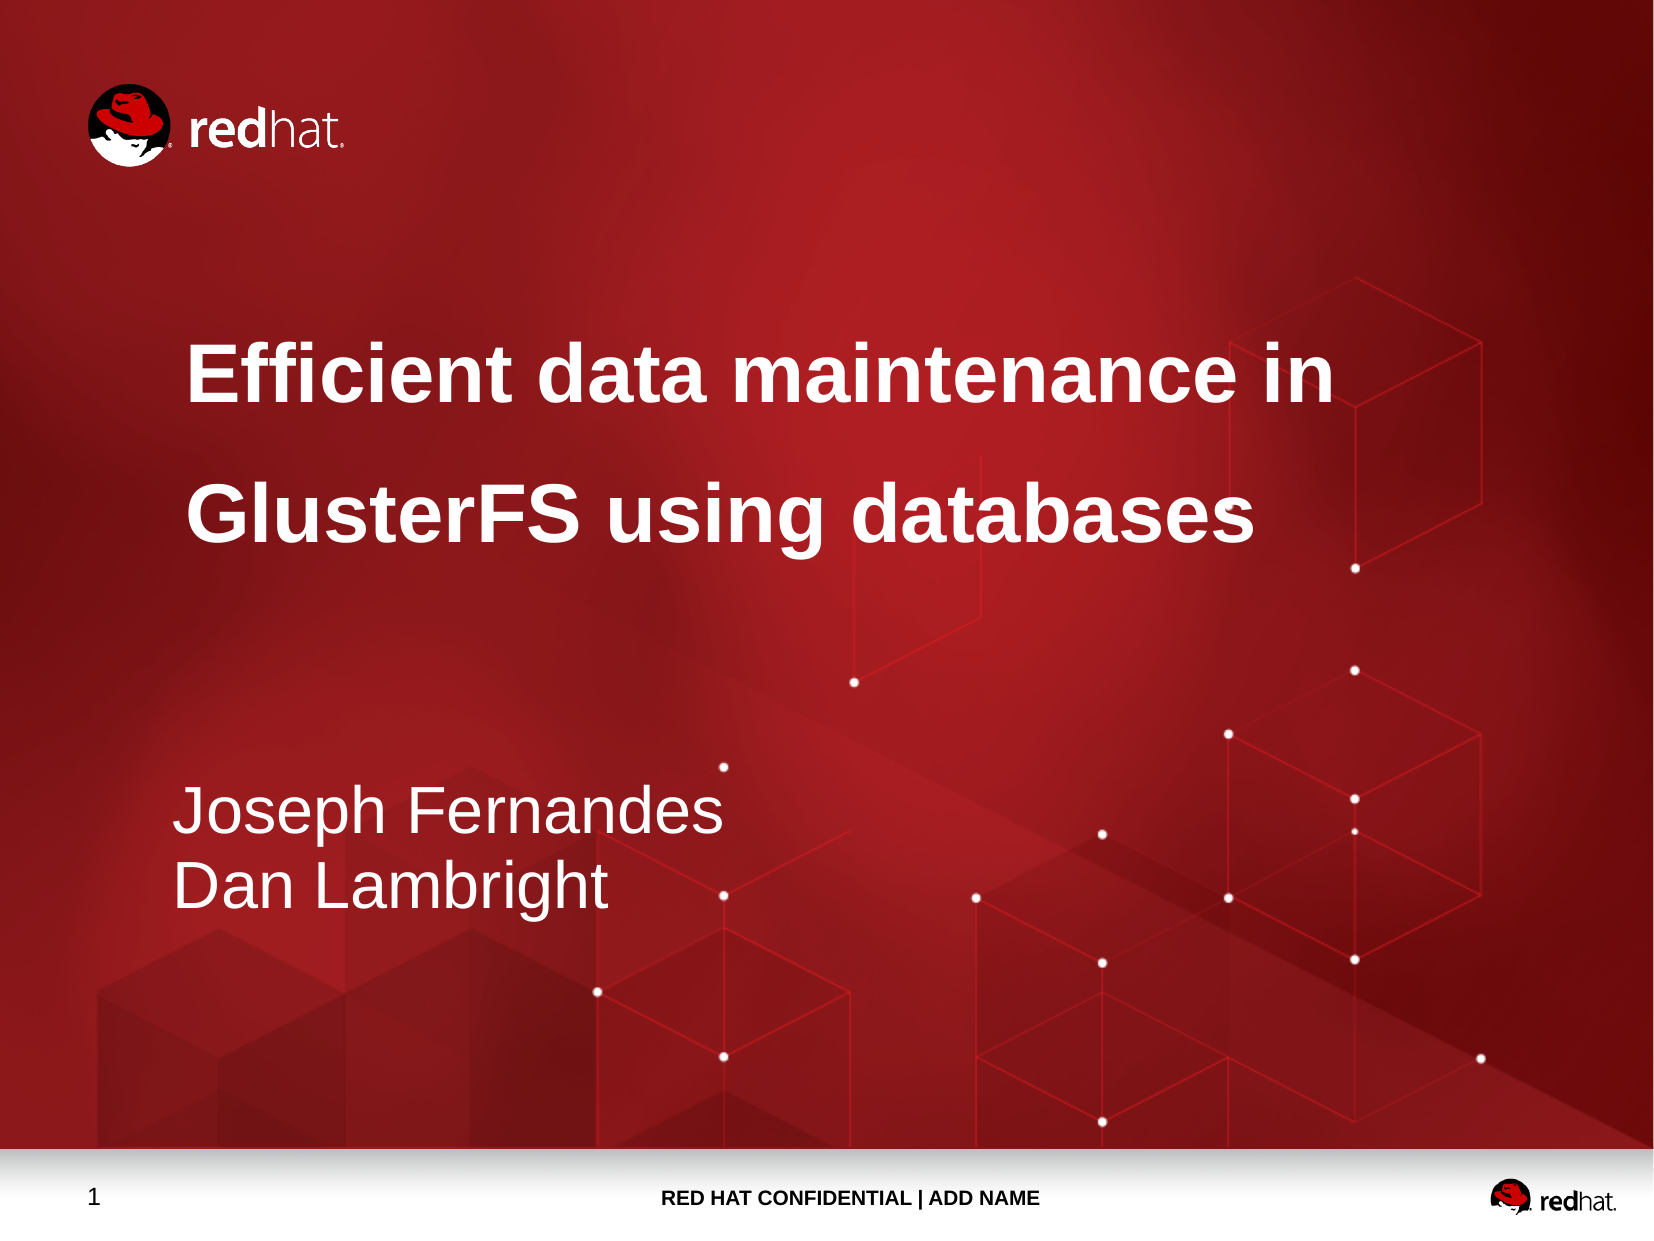

Efficient data maintenance in GlusterFS using databases
Joseph Fernandes
Dan Lambright